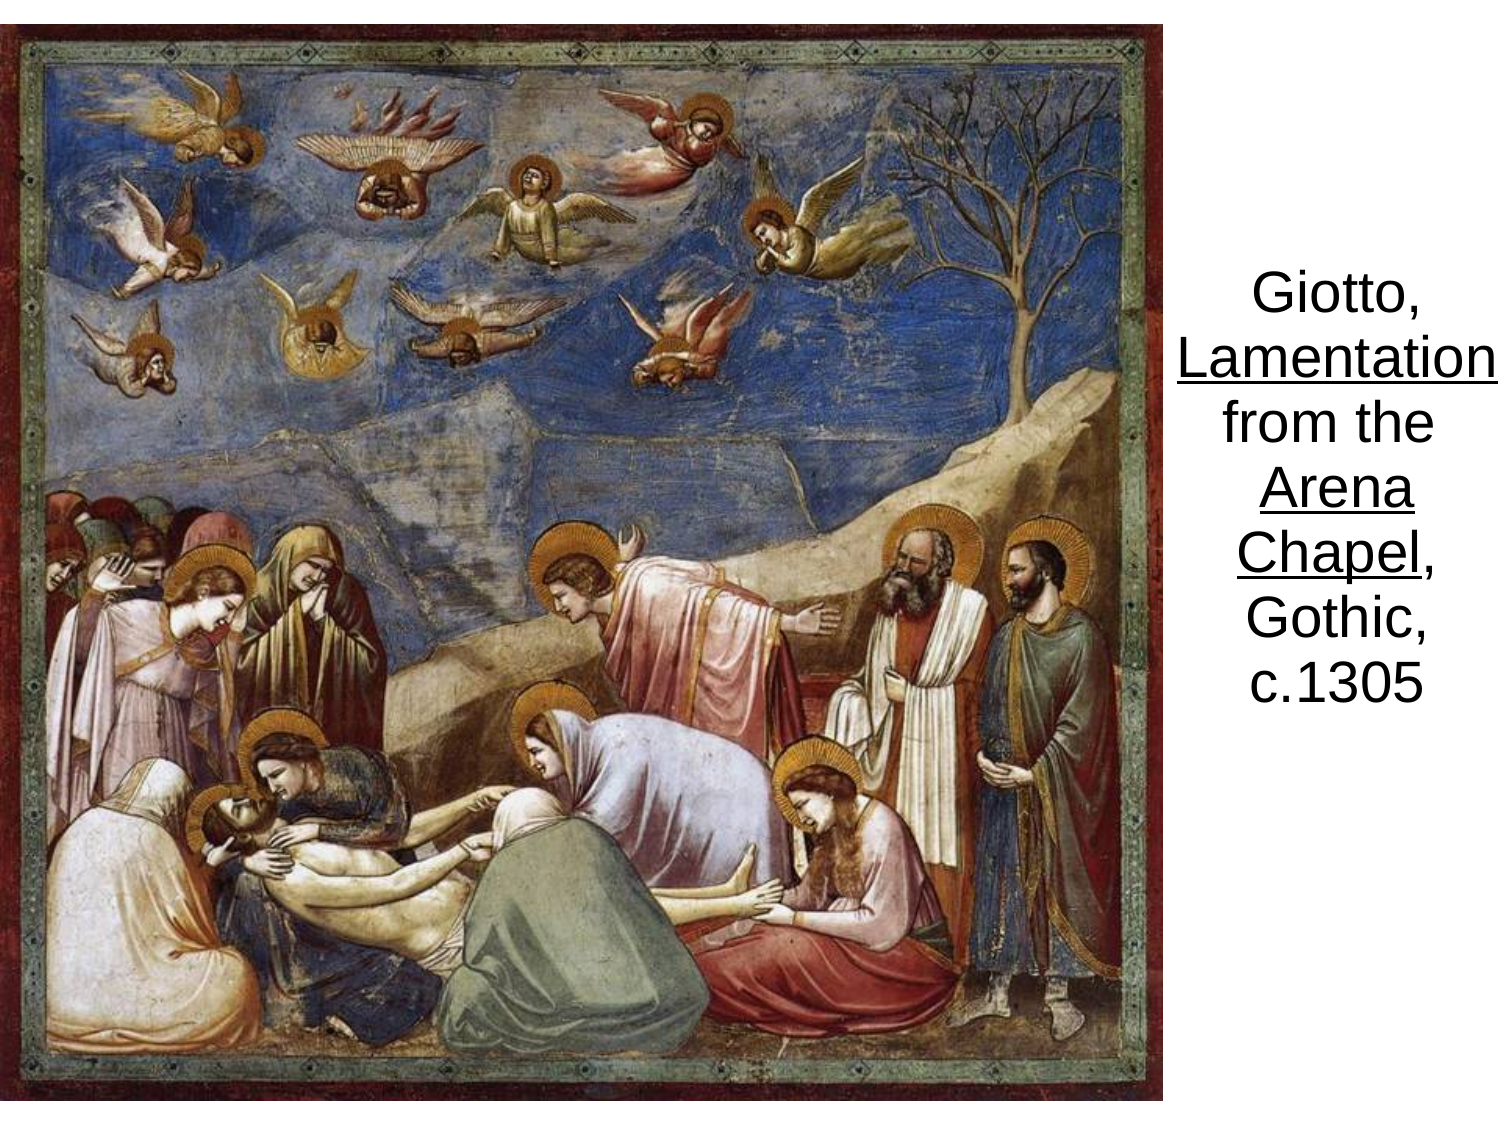

# Giotto, Lamentation from the Arena Chapel, Gothic, c.1305